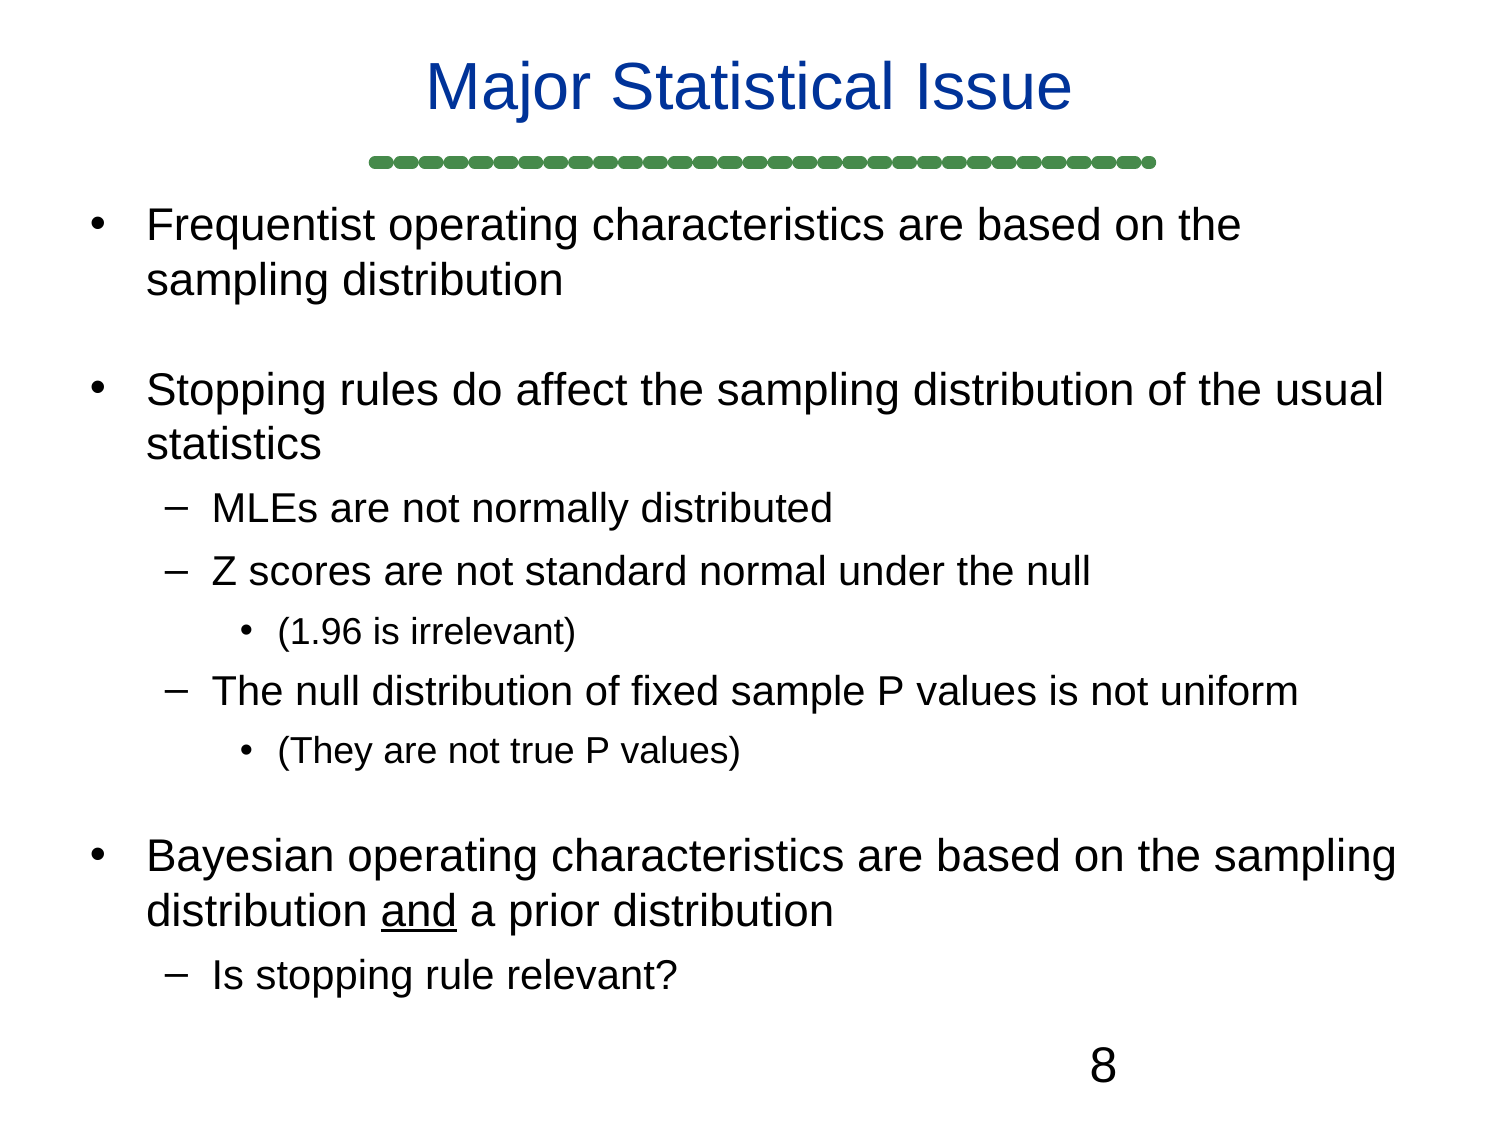

# Major Statistical Issue
Frequentist operating characteristics are based on the sampling distribution
Stopping rules do affect the sampling distribution of the usual statistics
MLEs are not normally distributed
Z scores are not standard normal under the null
(1.96 is irrelevant)
The null distribution of fixed sample P values is not uniform
(They are not true P values)
Bayesian operating characteristics are based on the sampling distribution and a prior distribution
Is stopping rule relevant?
8